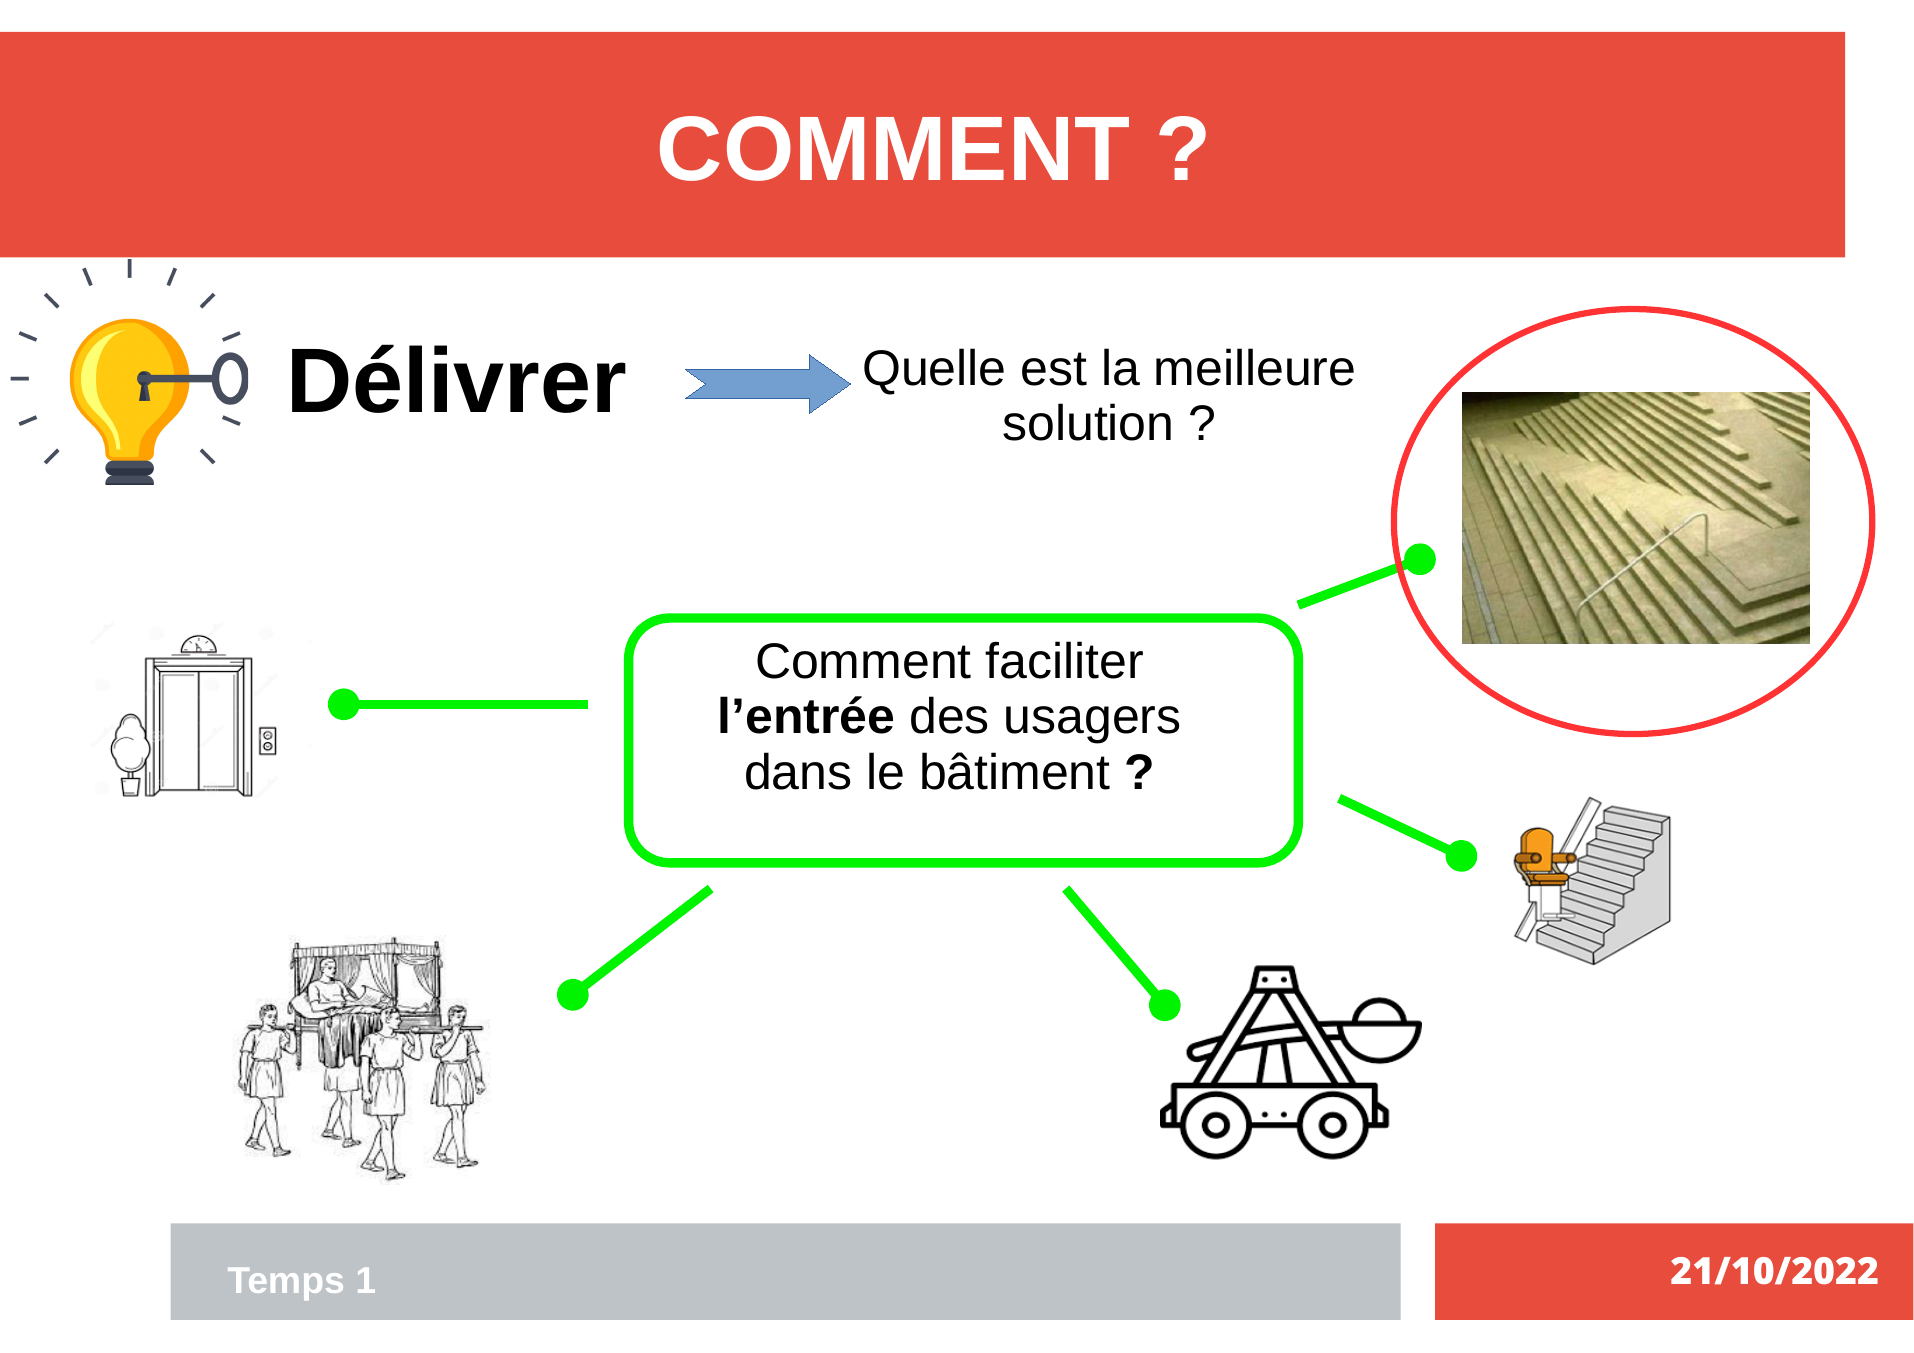

COMMENT ?
Délivrer
Quelle est la meilleure solution ?
Comment faciliter l’entrée des usagers dans le bâtiment ?
21/10/2022
Temps 1